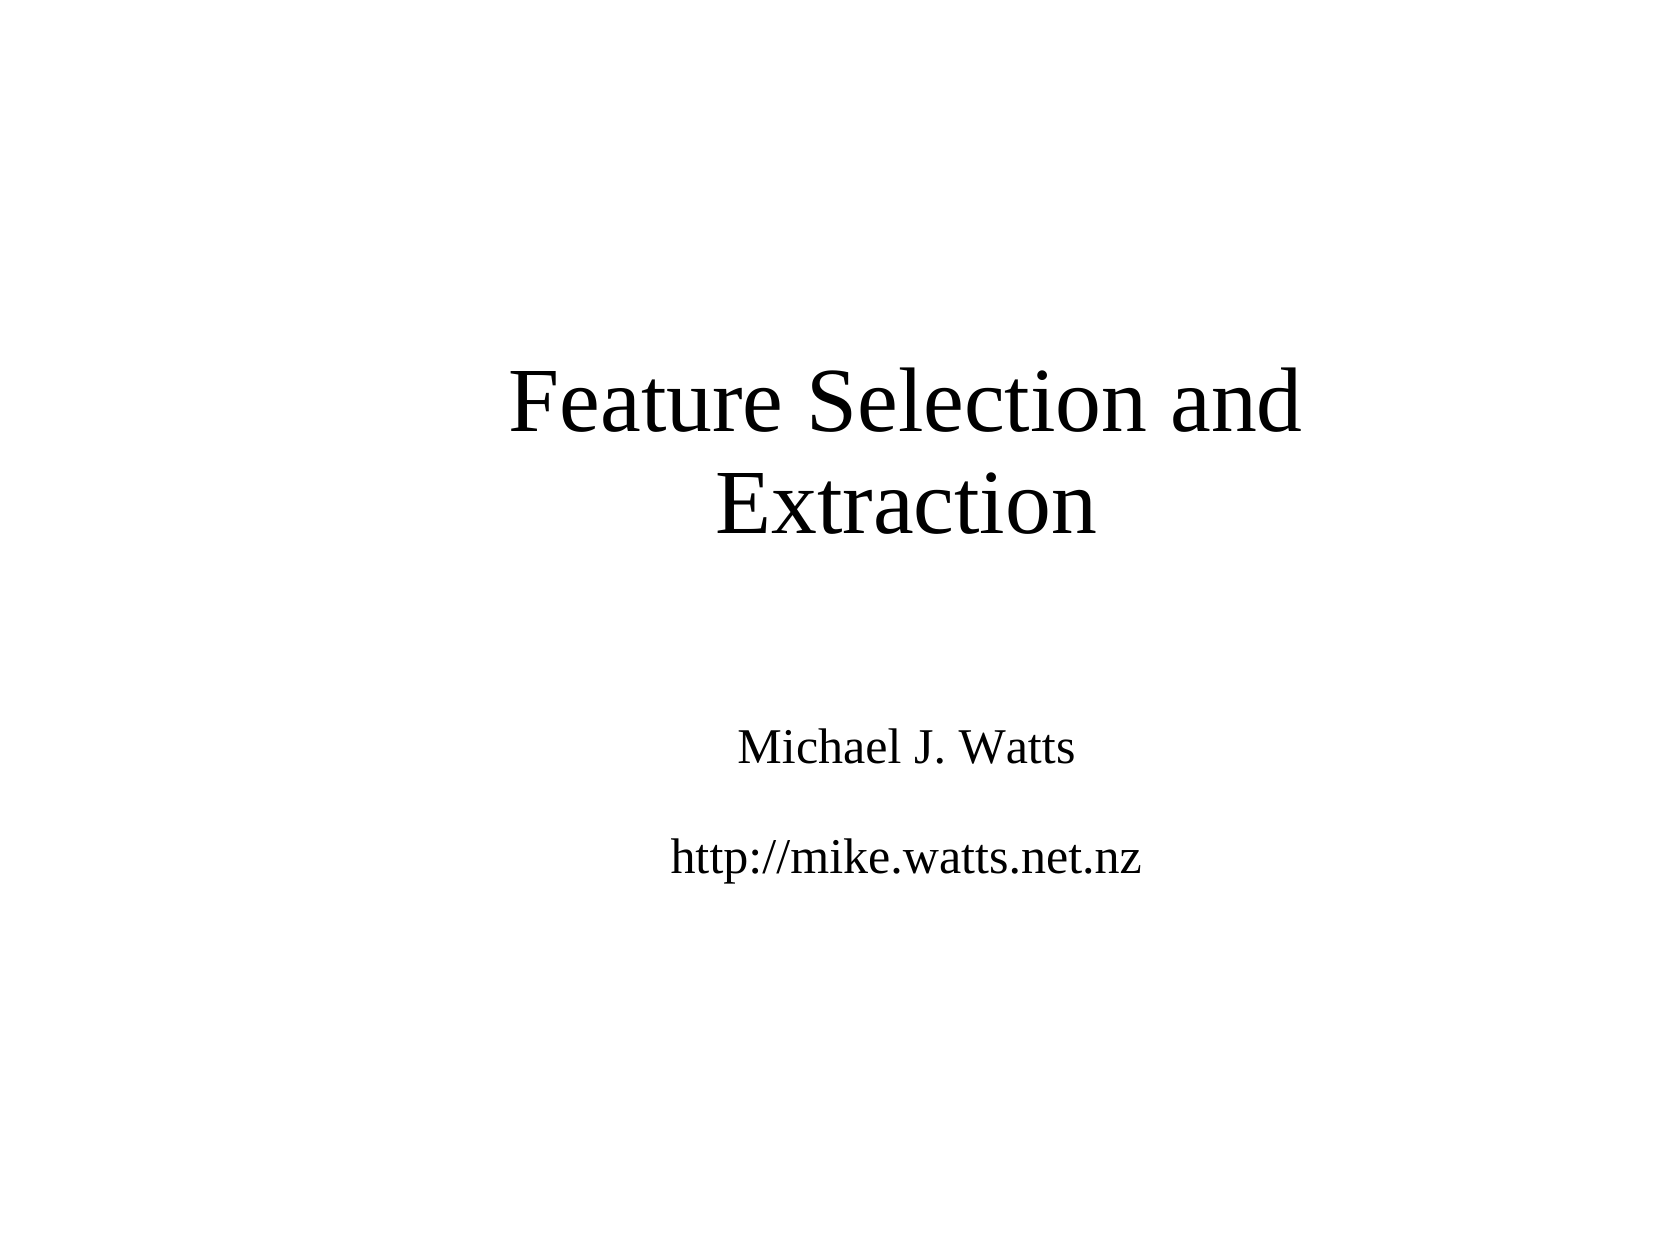

Feature Selection and Extraction
Michael J. Watts
http://mike.watts.net.nz